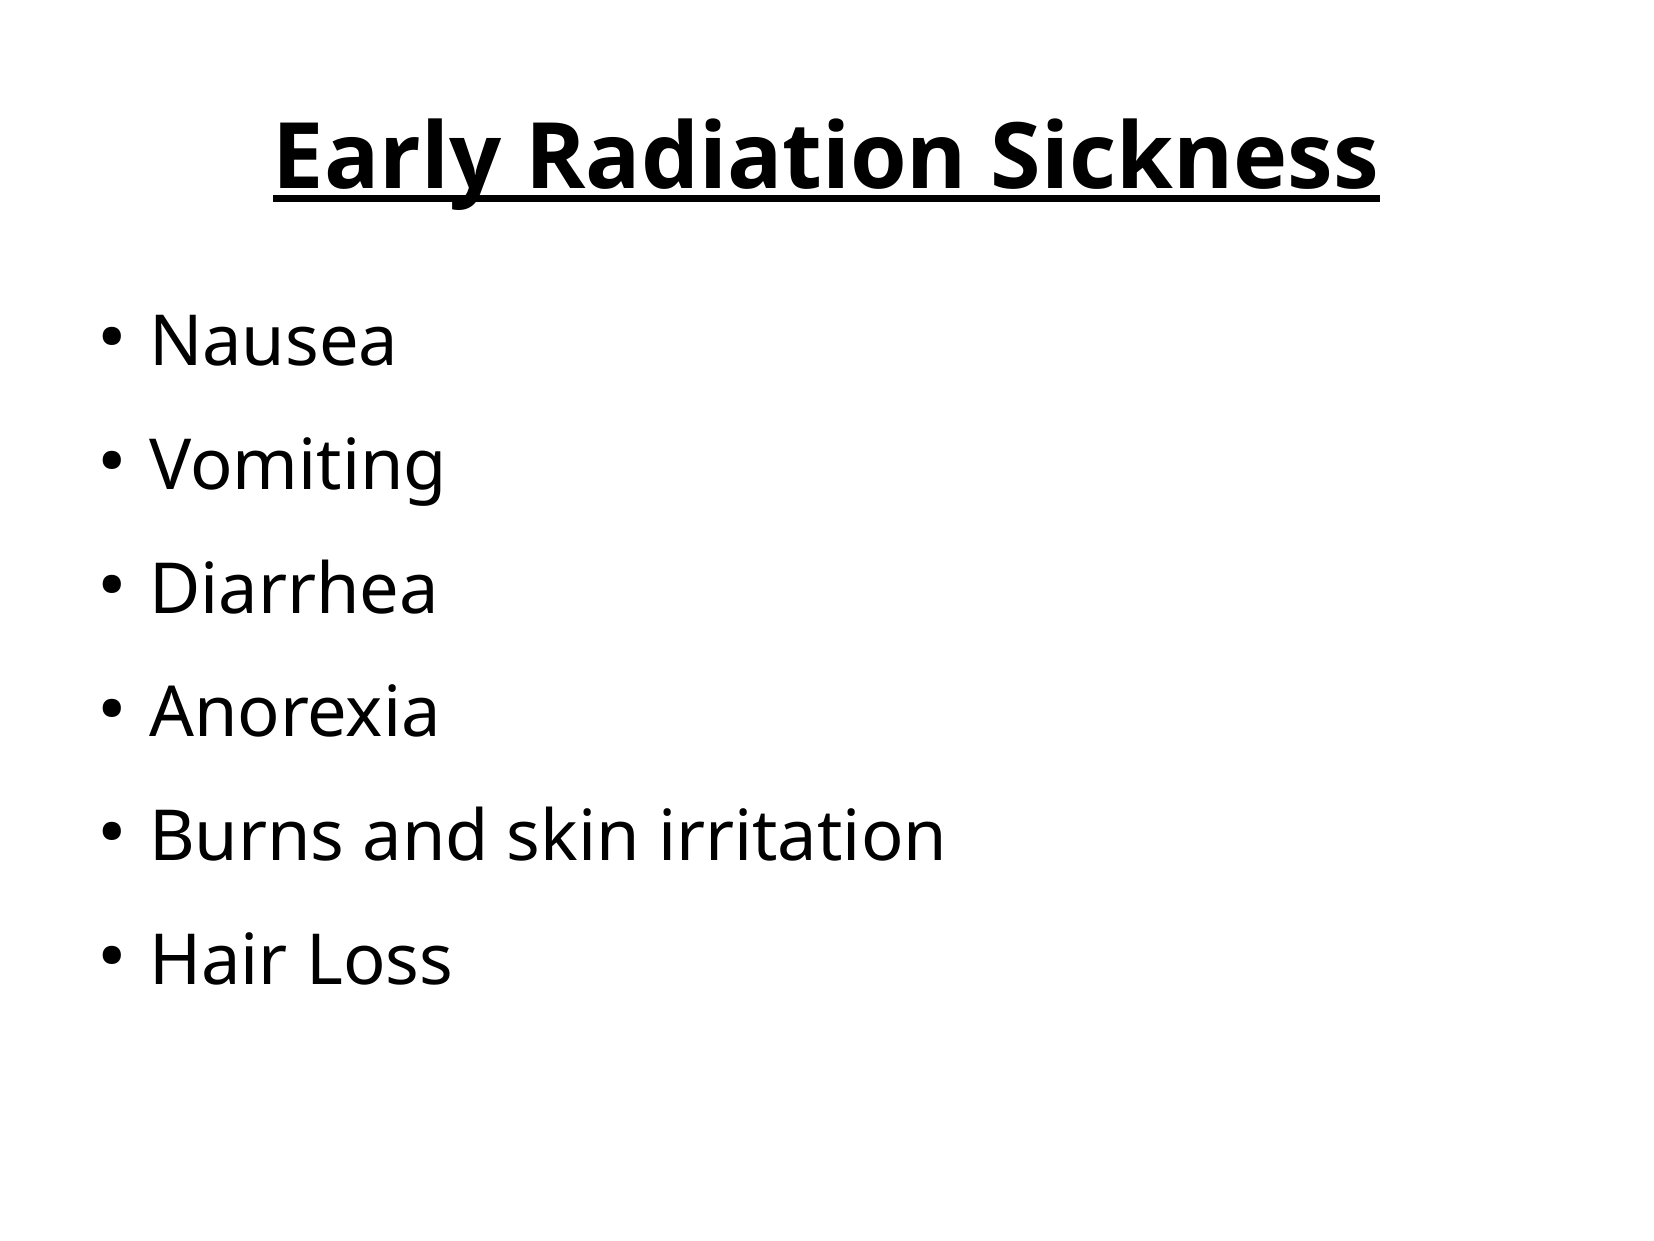

# Early Radiation Sickness
Nausea
Vomiting
Diarrhea
Anorexia
Burns and skin irritation
Hair Loss